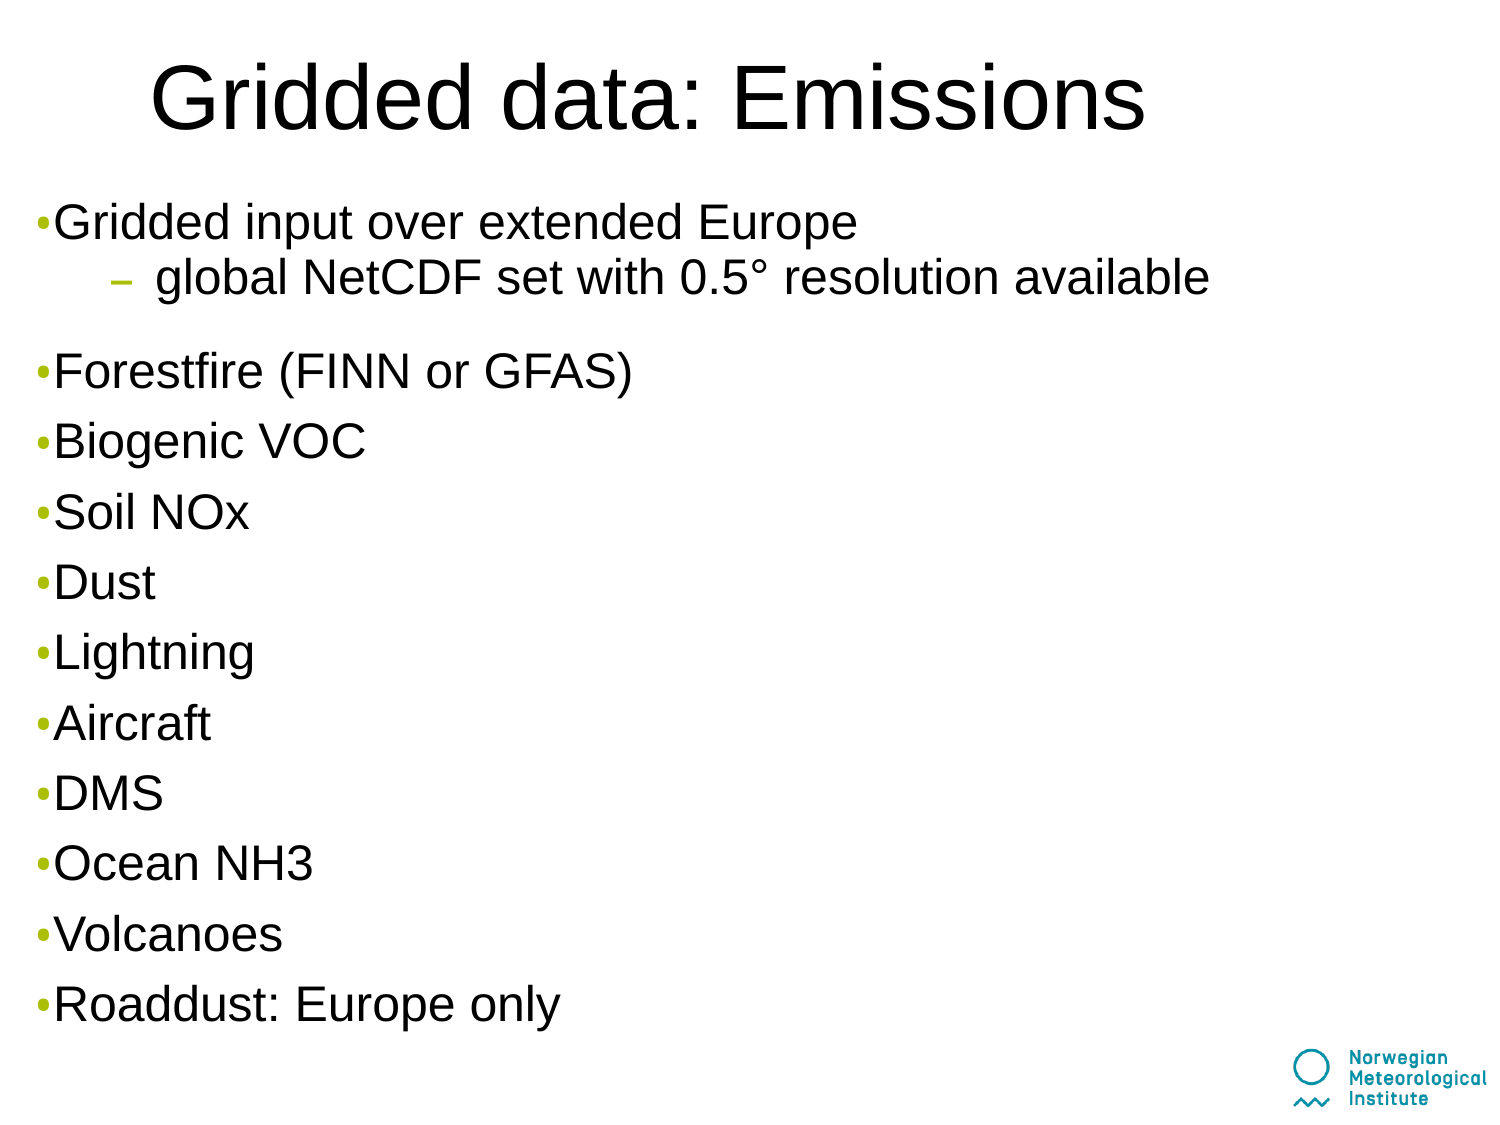

# Gridded data: Emissions
Gridded input over extended Europe
global NetCDF set with 0.5° resolution available
Forestfire (FINN or GFAS)
Biogenic VOC
Soil NOx
Dust
Lightning
Aircraft
DMS
Ocean NH3
Volcanoes
Roaddust: Europe only